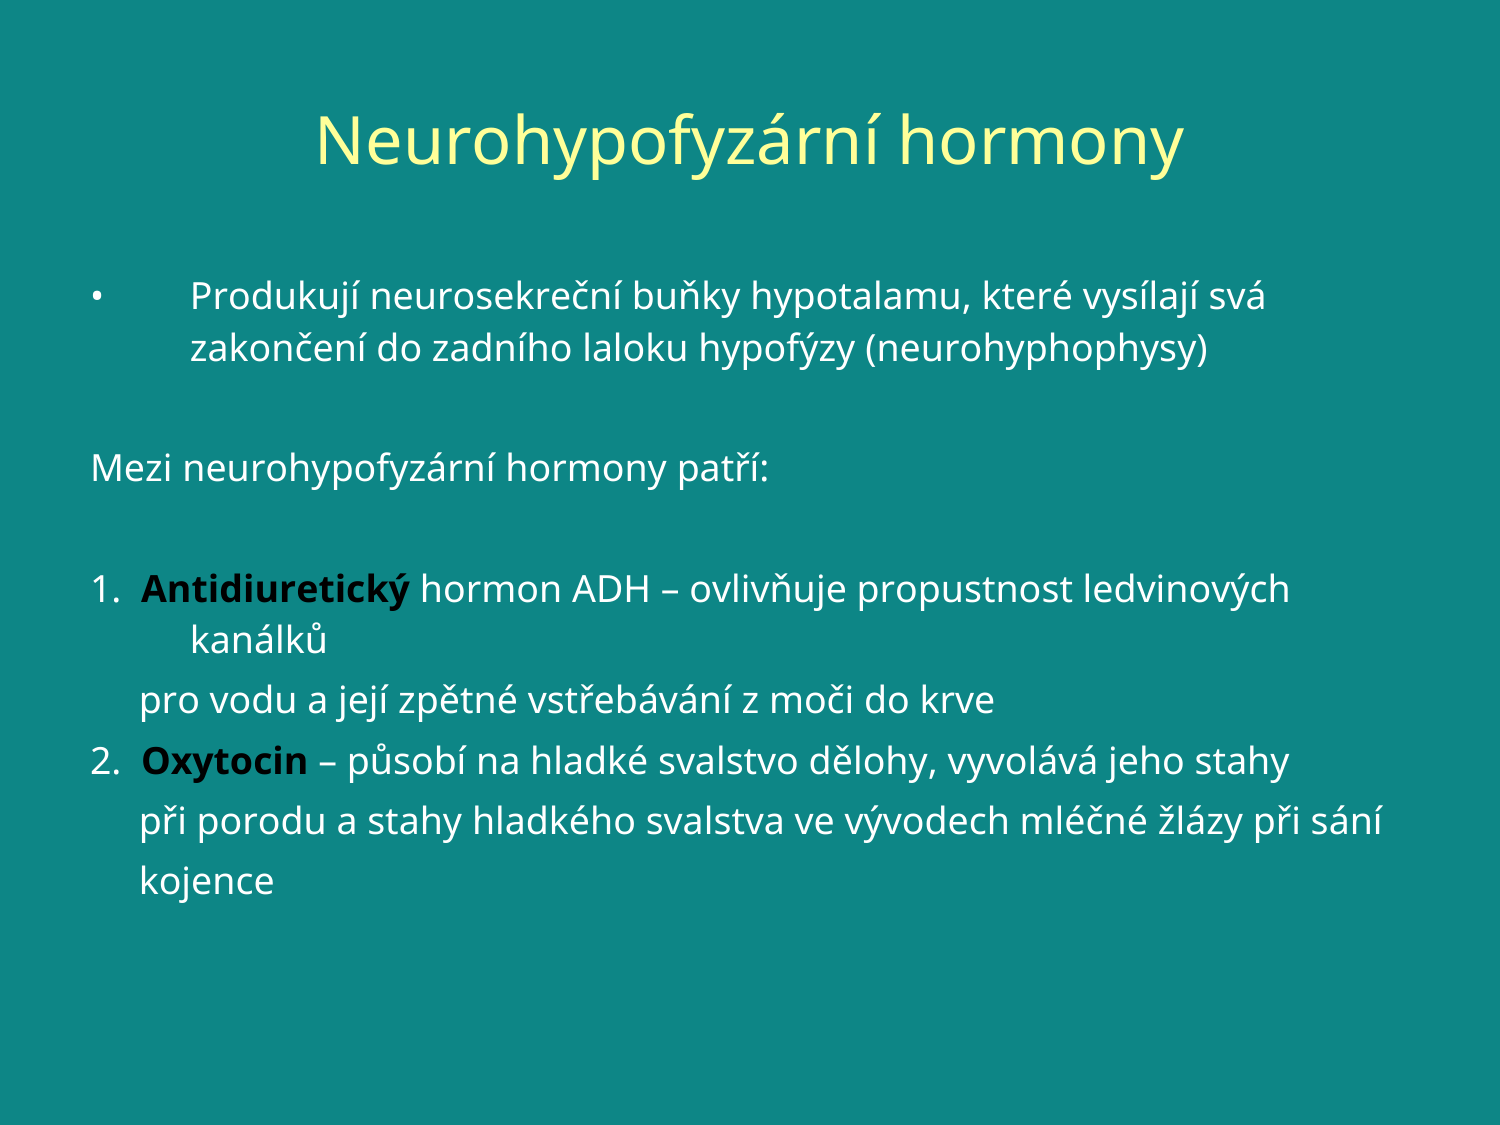

# Neurohypofyzární hormony
Produkují neurosekreční buňky hypotalamu, které vysílají svá zakončení do zadního laloku hypofýzy (neurohyphophysy)
Mezi neurohypofyzární hormony patří:
1. Antidiuretický hormon ADH – ovlivňuje propustnost ledvinových kanálků
 pro vodu a její zpětné vstřebávání z moči do krve
2. Oxytocin – působí na hladké svalstvo dělohy, vyvolává jeho stahy
 při porodu a stahy hladkého svalstva ve vývodech mléčné žlázy při sání
 kojence